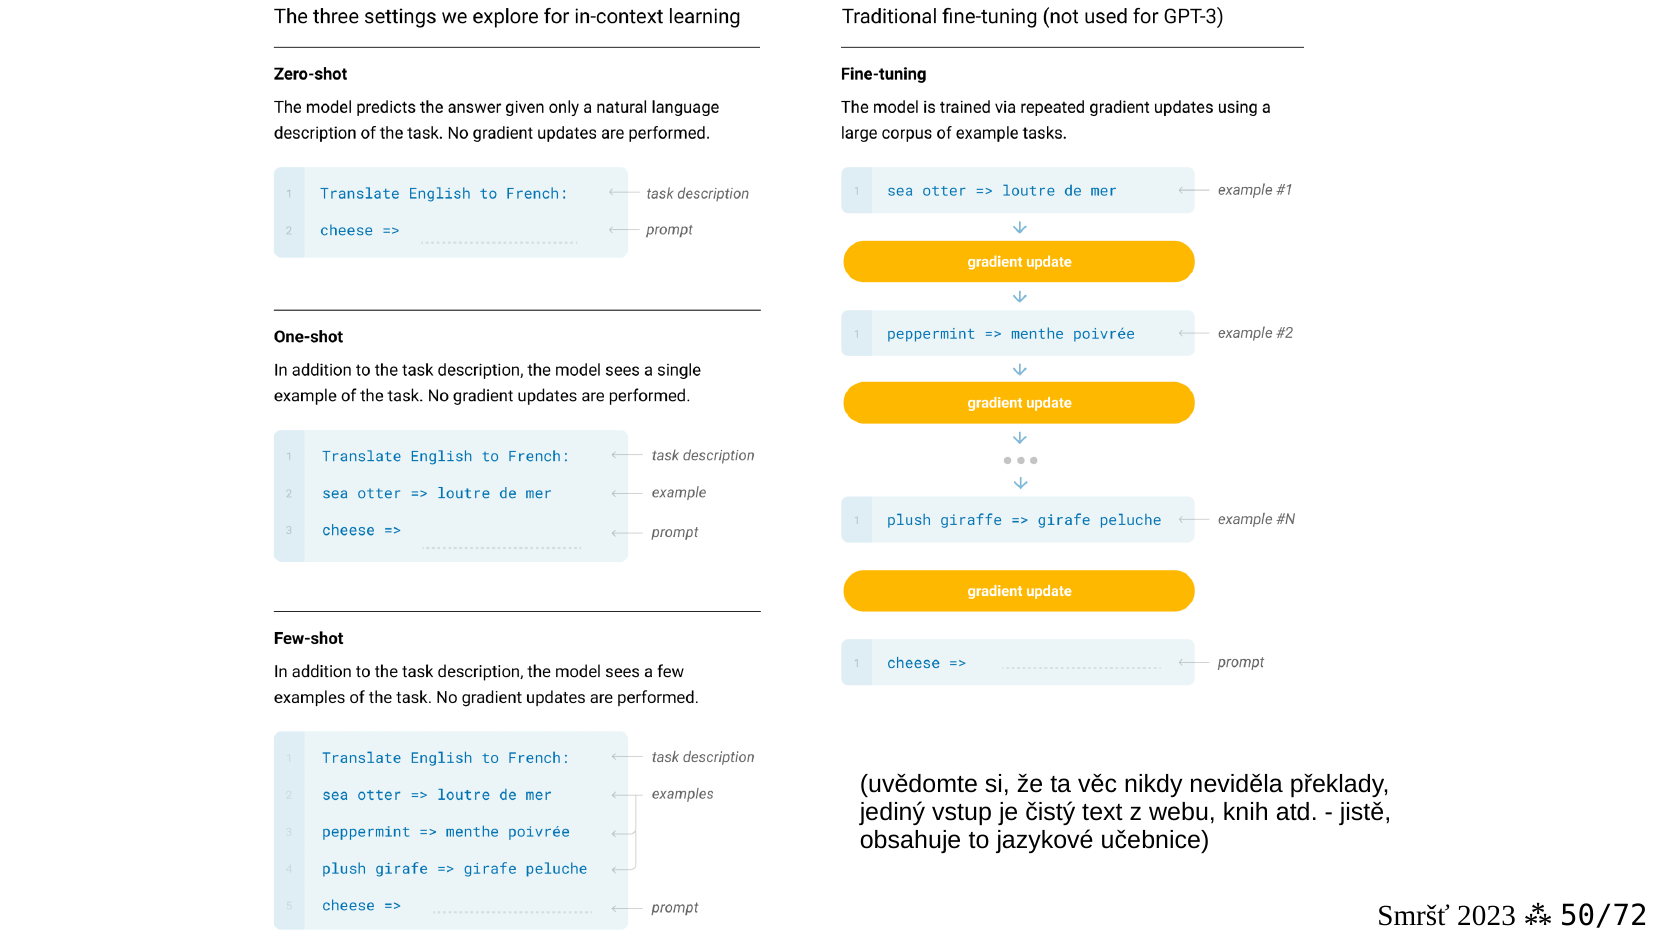

#
(uvědomte si, že ta věc nikdy neviděla překlady,
jediný vstup je čistý text z webu, knih atd. - jistě,
obsahuje to jazykové učebnice)
50